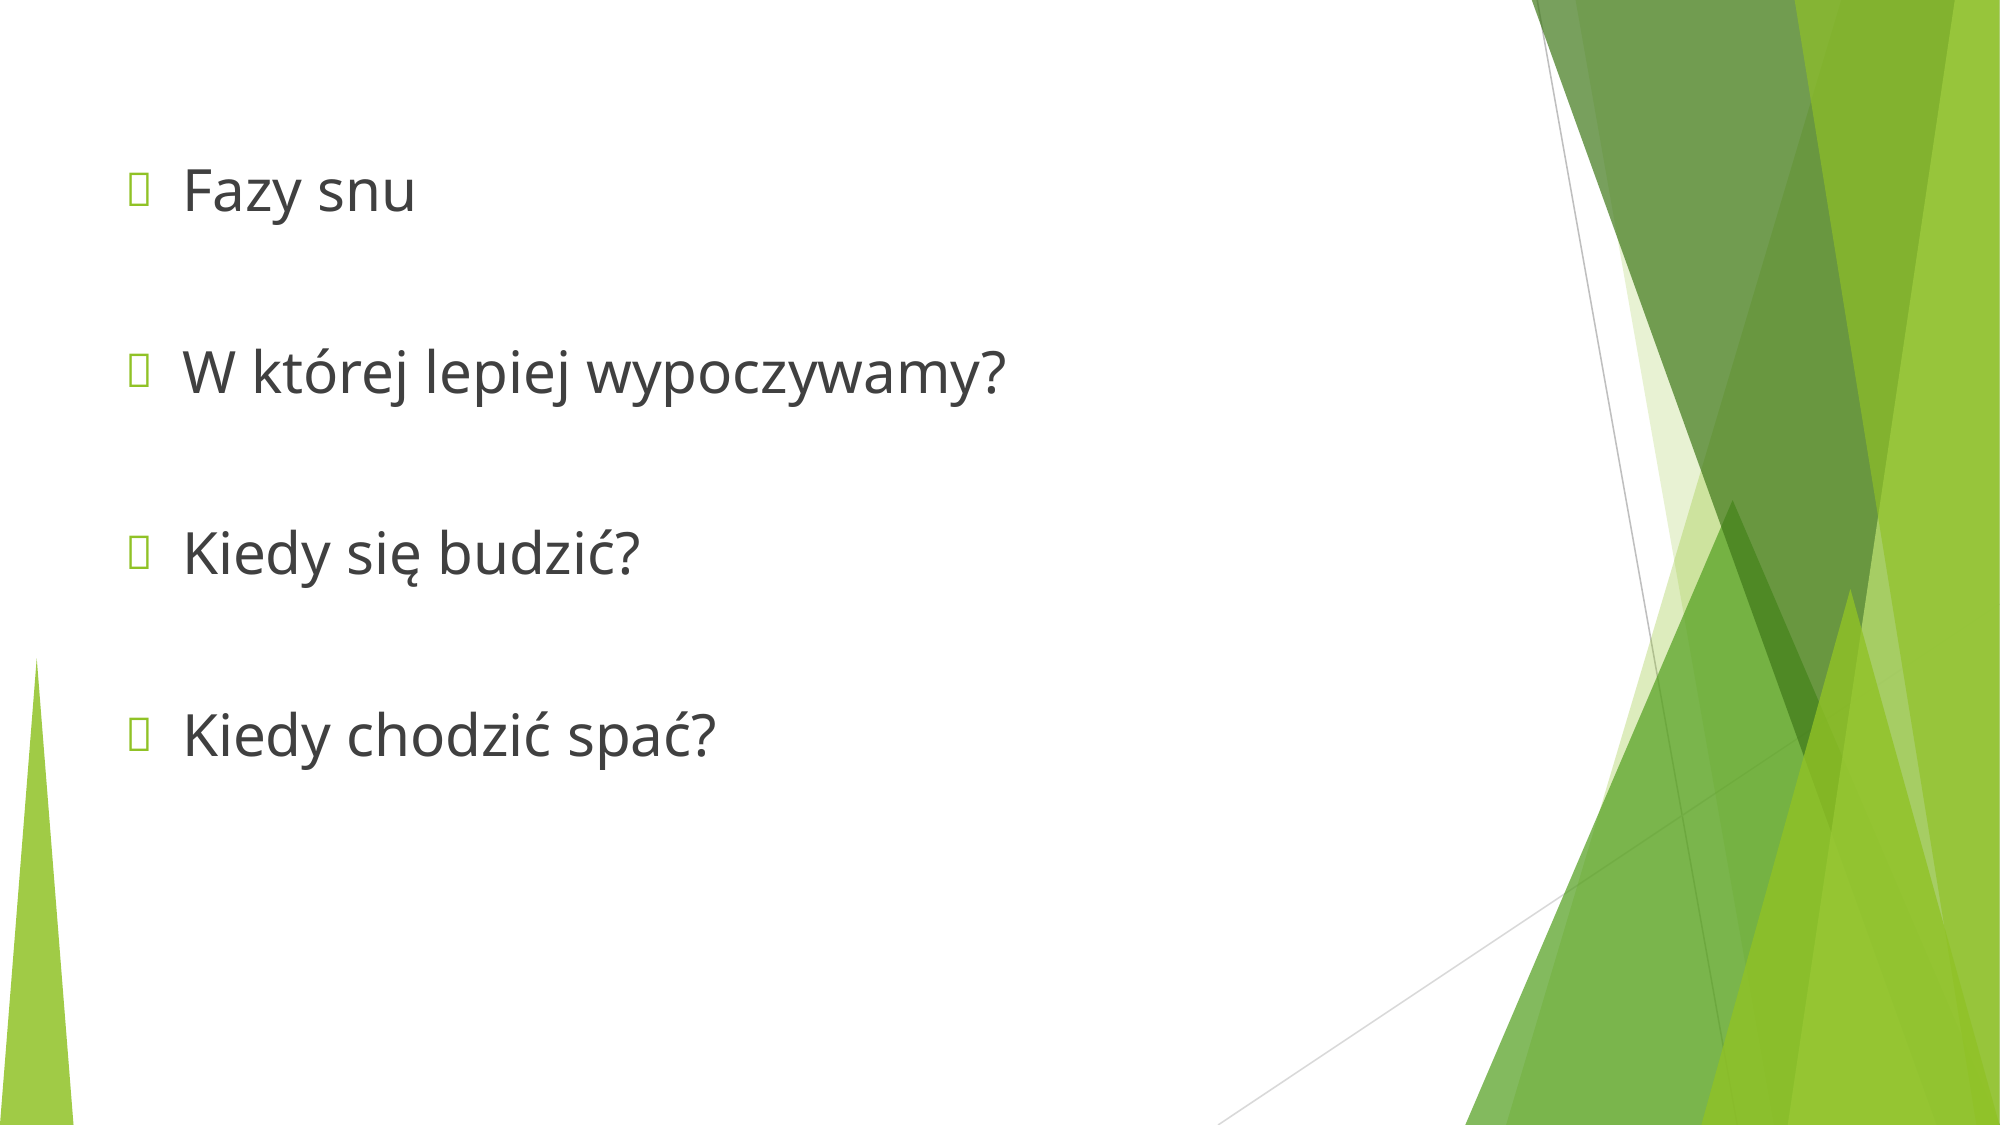

#
Fazy snu
W której lepiej wypoczywamy?
Kiedy się budzić?
Kiedy chodzić spać?